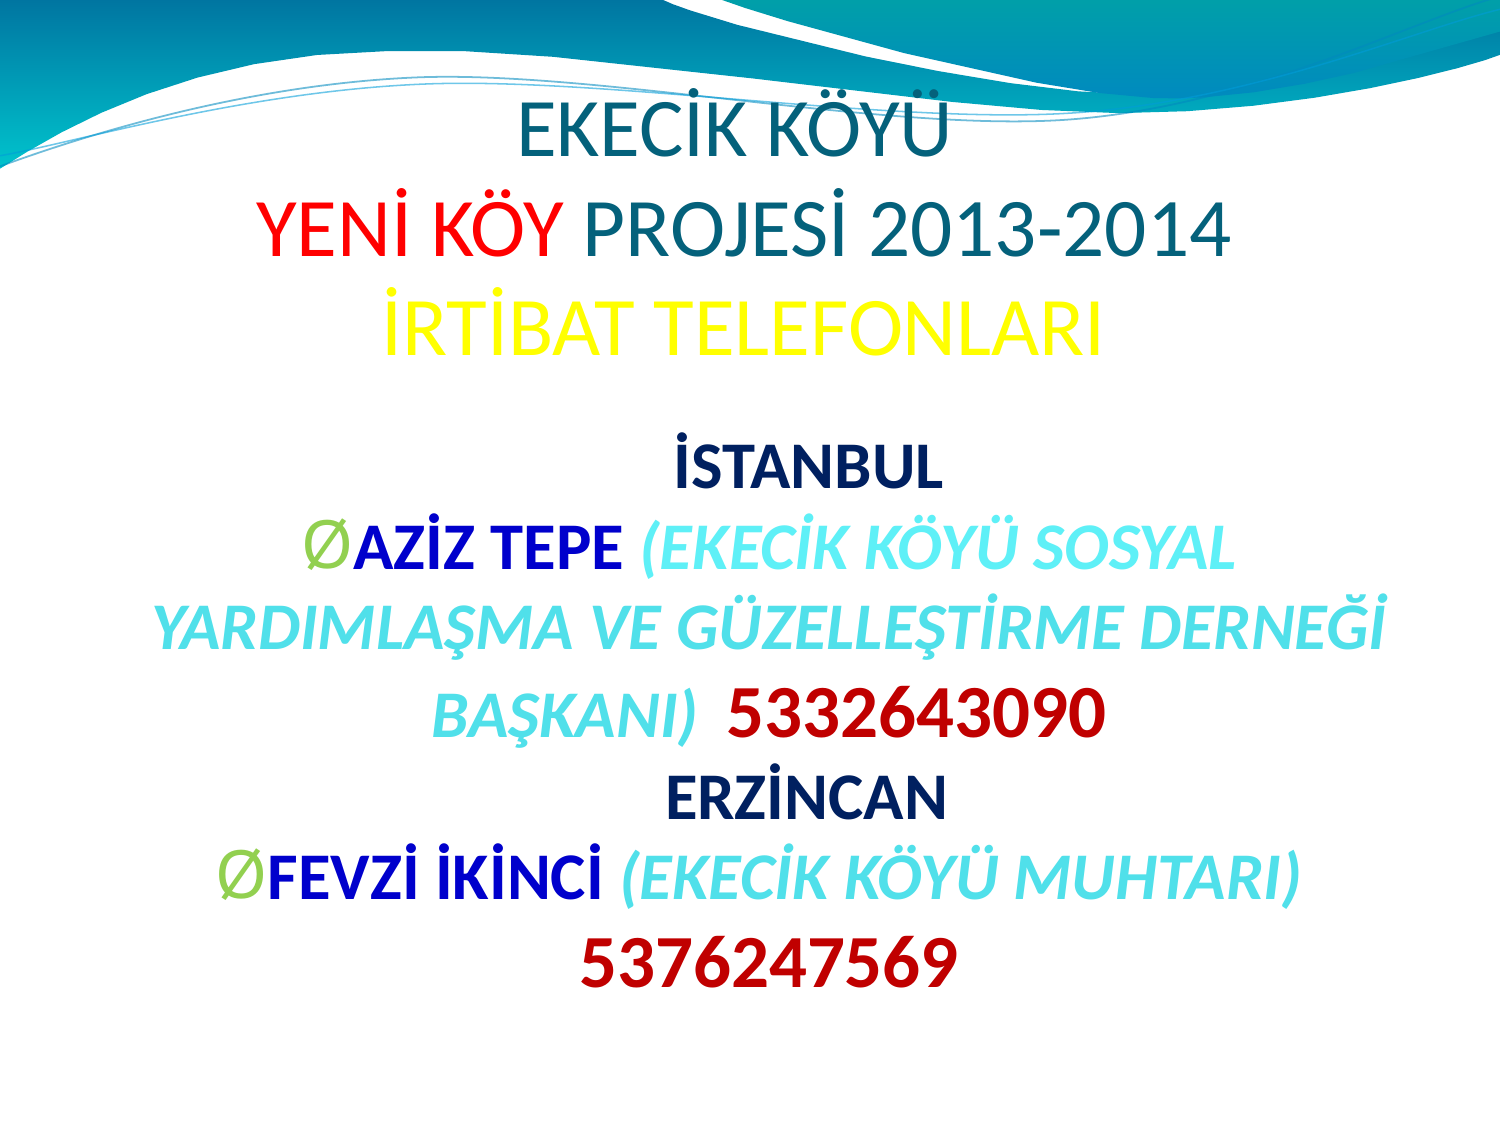

# EKECİK KÖYÜ YENİ KÖY PROJESİ 2013-2014 İRTİBAT TELEFONLARI
 İSTANBUL
AZİZ TEPE (EKECİK KÖYÜ SOSYAL YARDIMLAŞMA VE GÜZELLEŞTİRME DERNEĞİ BAŞKANI) 	5332643090
 ERZİNCAN
FEVZİ İKİNCİ (EKECİK KÖYÜ MUHTARI) 	5376247569